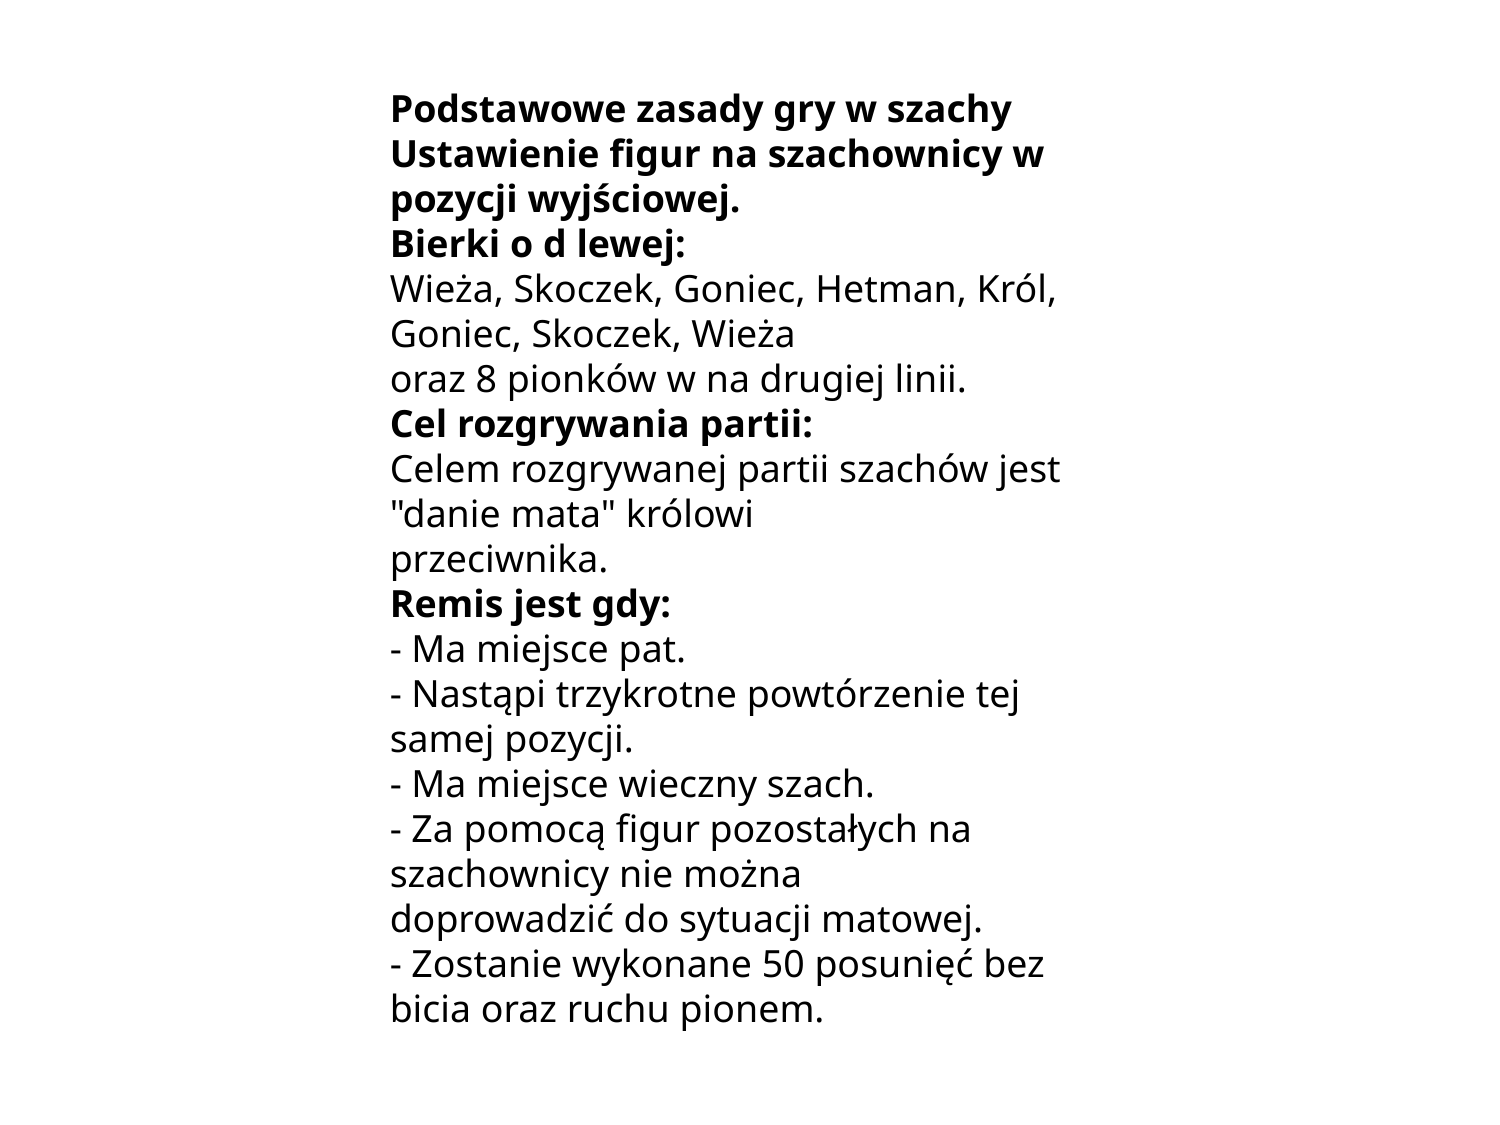

Podstawowe zasady gry w szachy
Ustawienie figur na szachownicy w pozycji wyjściowej.
Bierki o d lewej:
Wieża, Skoczek, Goniec, Hetman, Król, Goniec, Skoczek, Wieża
oraz 8 pionków w na drugiej linii.
Cel rozgrywania partii:
Celem rozgrywanej partii szachów jest "danie mata" królowi
przeciwnika.
Remis jest gdy:
- Ma miejsce pat.
- Nastąpi trzykrotne powtórzenie tej samej pozycji.
- Ma miejsce wieczny szach.
- Za pomocą figur pozostałych na szachownicy nie można
doprowadzić do sytuacji matowej.
- Zostanie wykonane 50 posunięć bez bicia oraz ruchu pionem.
#